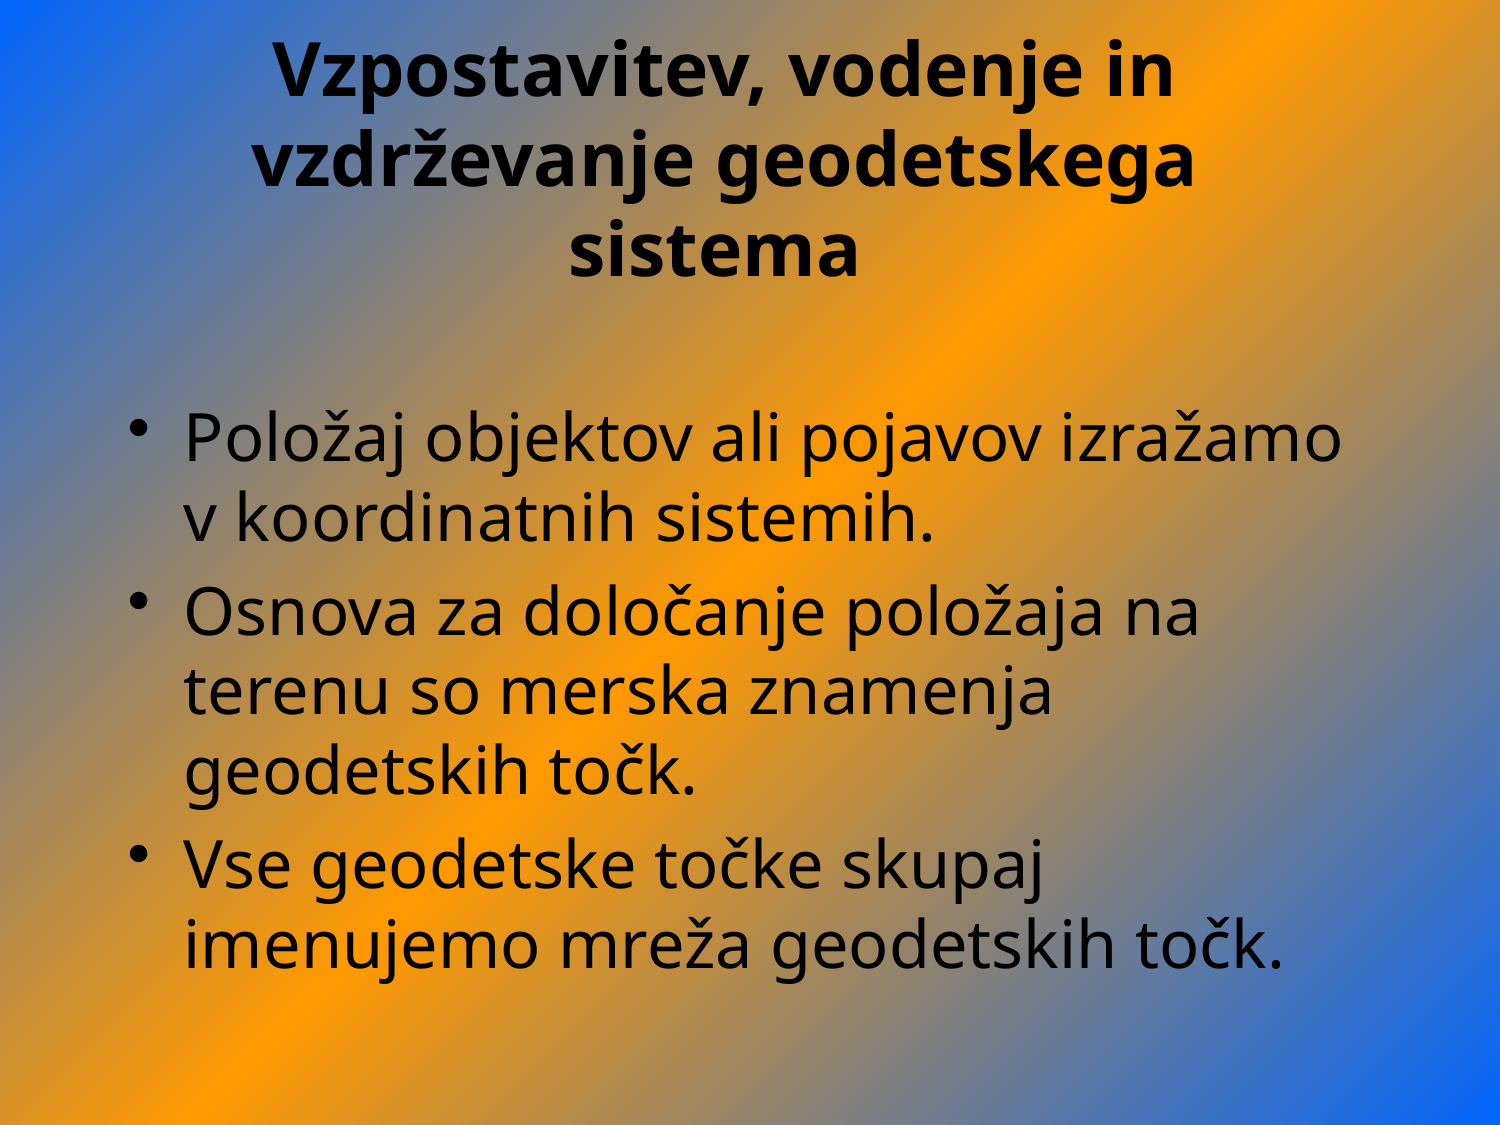

# Vzpostavitev, vodenje in vzdrževanje geodetskega sistema
Položaj objektov ali pojavov izražamo v koordinatnih sistemih.
Osnova za določanje položaja na terenu so merska znamenja geodetskih točk.
Vse geodetske točke skupaj imenujemo mreža geodetskih točk.